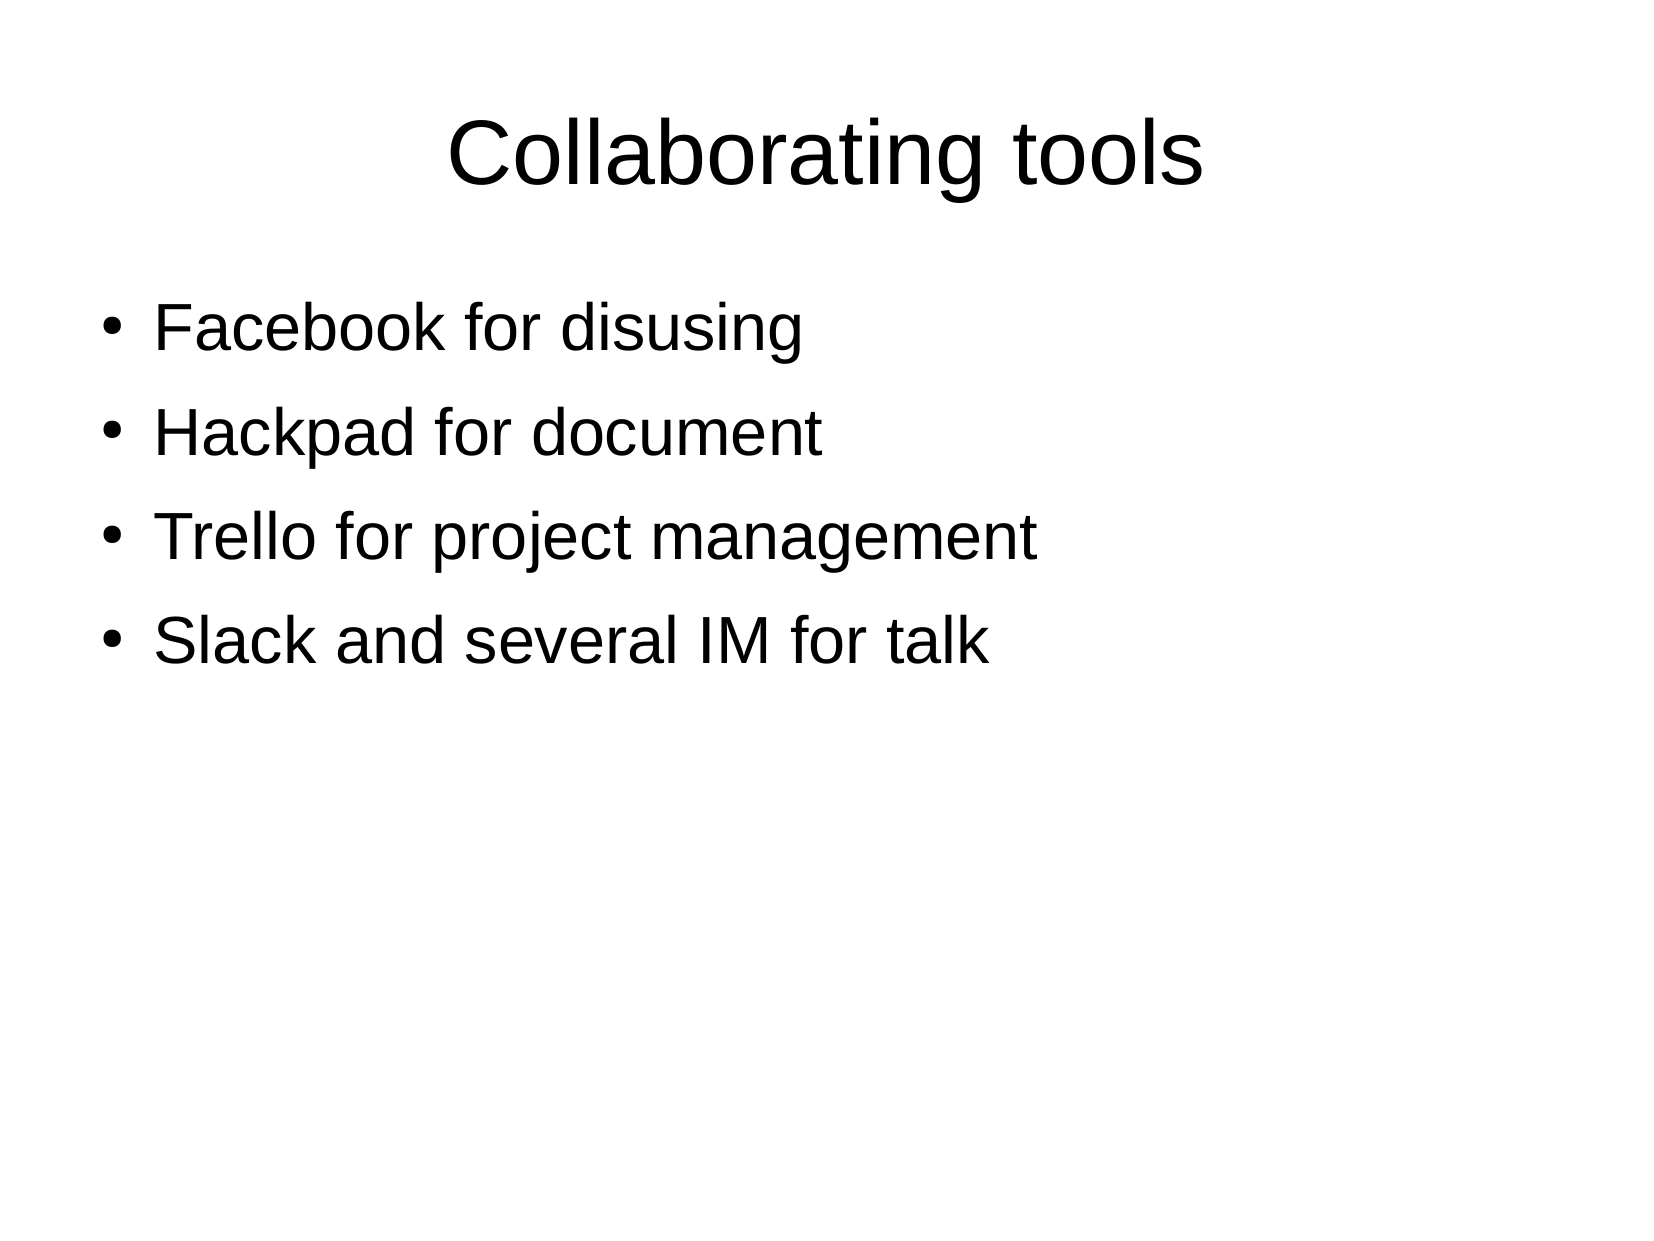

# Collaborating tools
Facebook for disusing
Hackpad for document
Trello for project management
Slack and several IM for talk